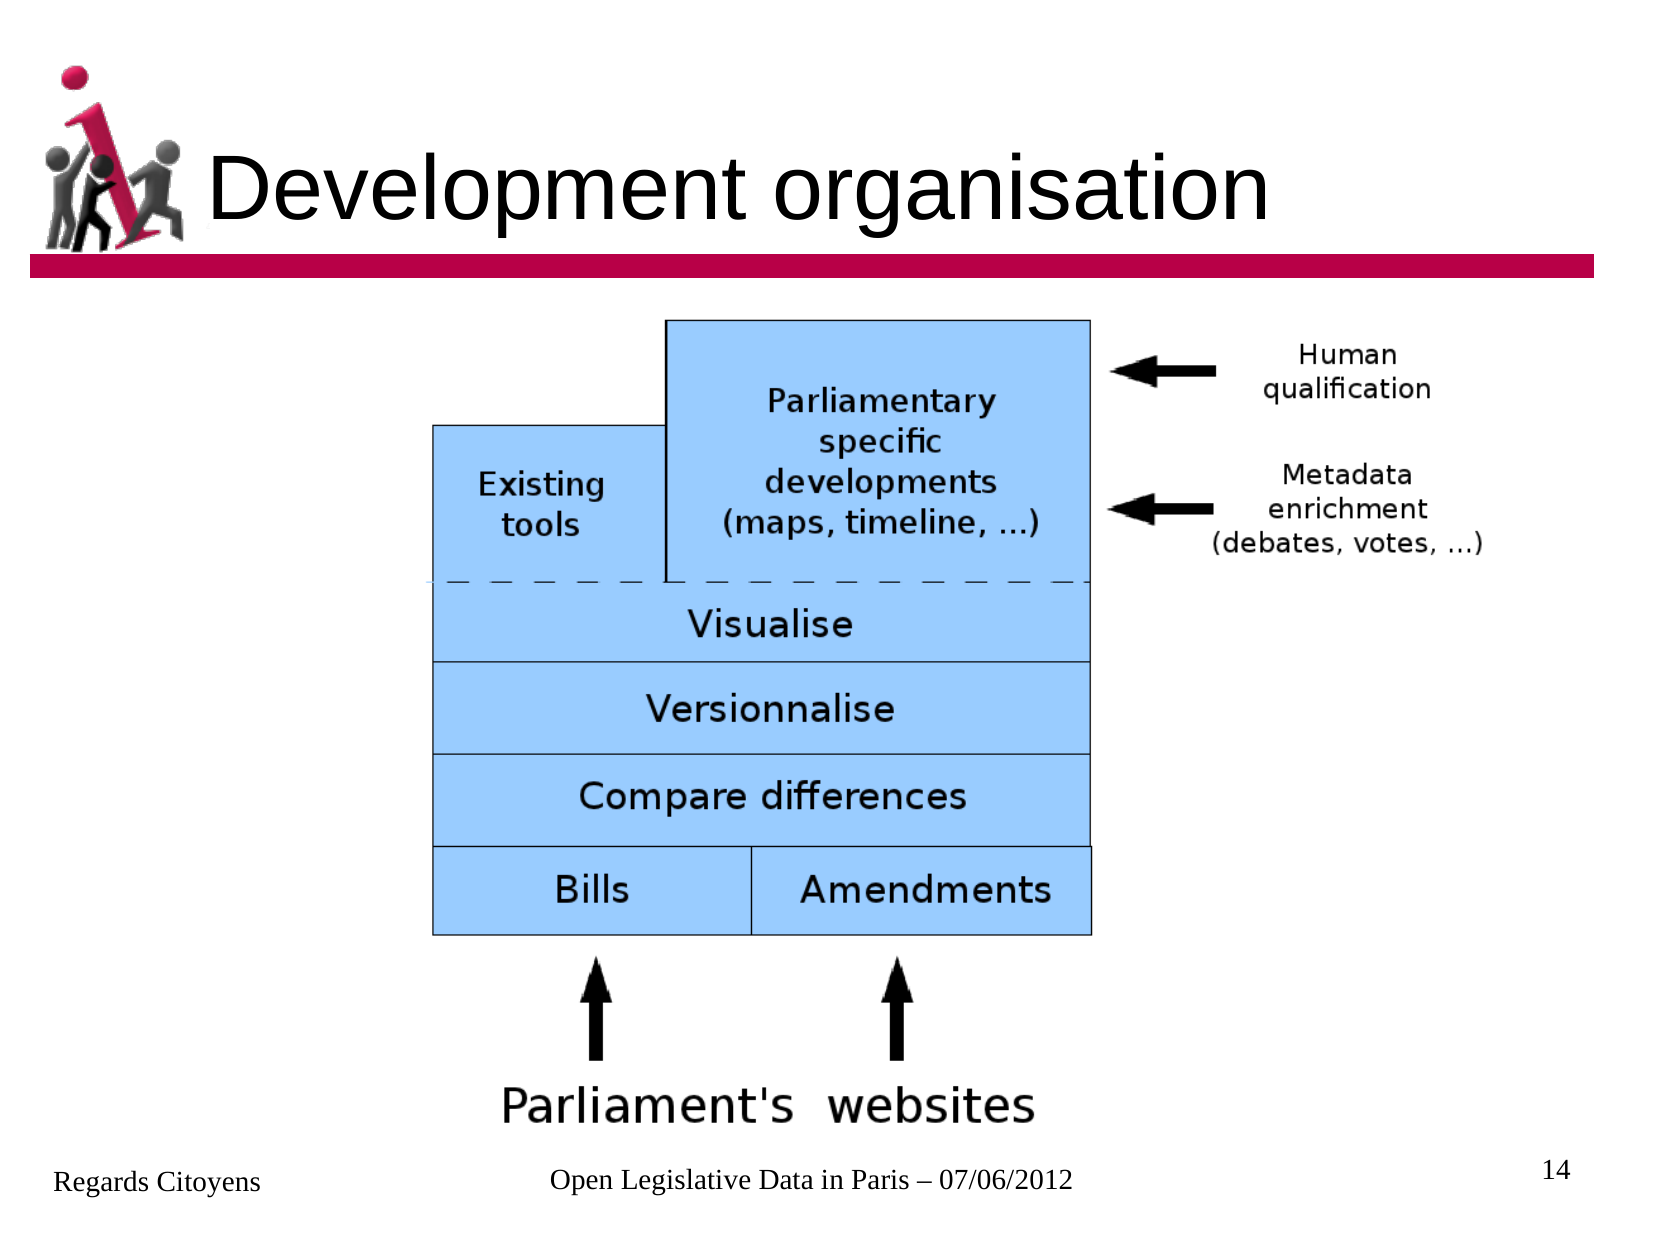

# Development organisation
14
Présentation au Sénat - 31 mai 2012